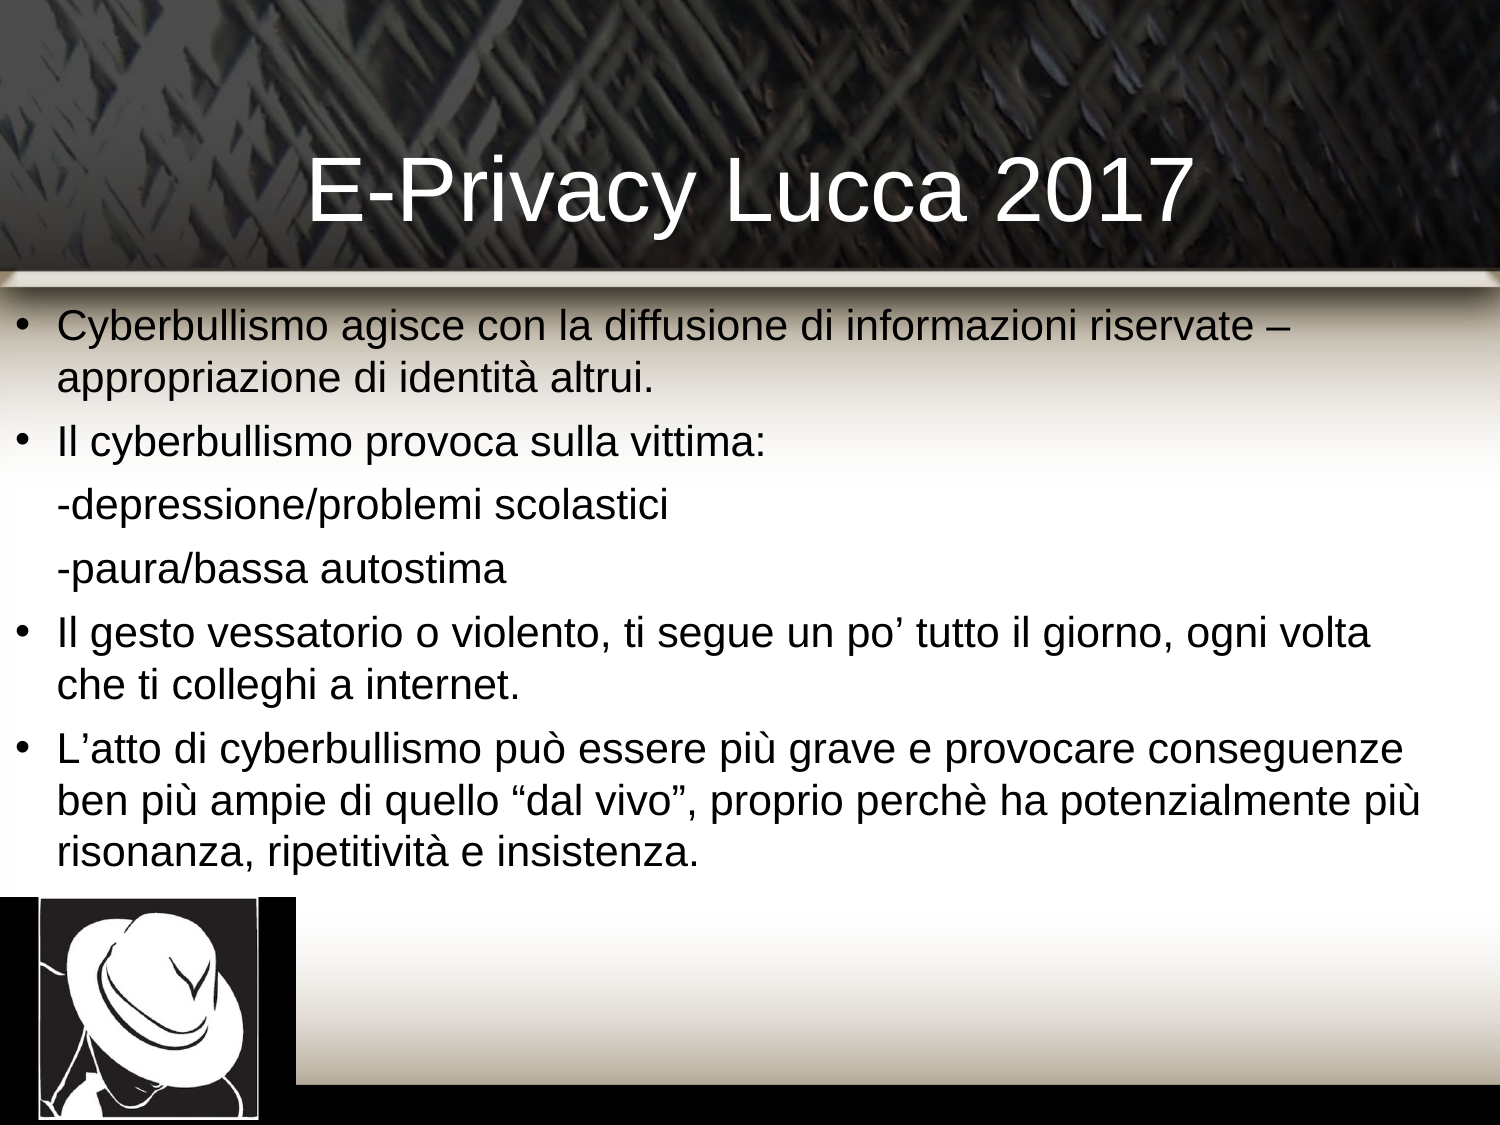

# E-Privacy Lucca 2017
Cyberbullismo agisce con la diffusione di informazioni riservate – appropriazione di identità altrui.
Il cyberbullismo provoca sulla vittima:
-depressione/problemi scolastici
-paura/bassa autostima
Il gesto vessatorio o violento, ti segue un po’ tutto il giorno, ogni volta che ti colleghi a internet.
L’atto di cyberbullismo può essere più grave e provocare conseguenze ben più ampie di quello “dal vivo”, proprio perchè ha potenzialmente più risonanza, ripetitività e insistenza.